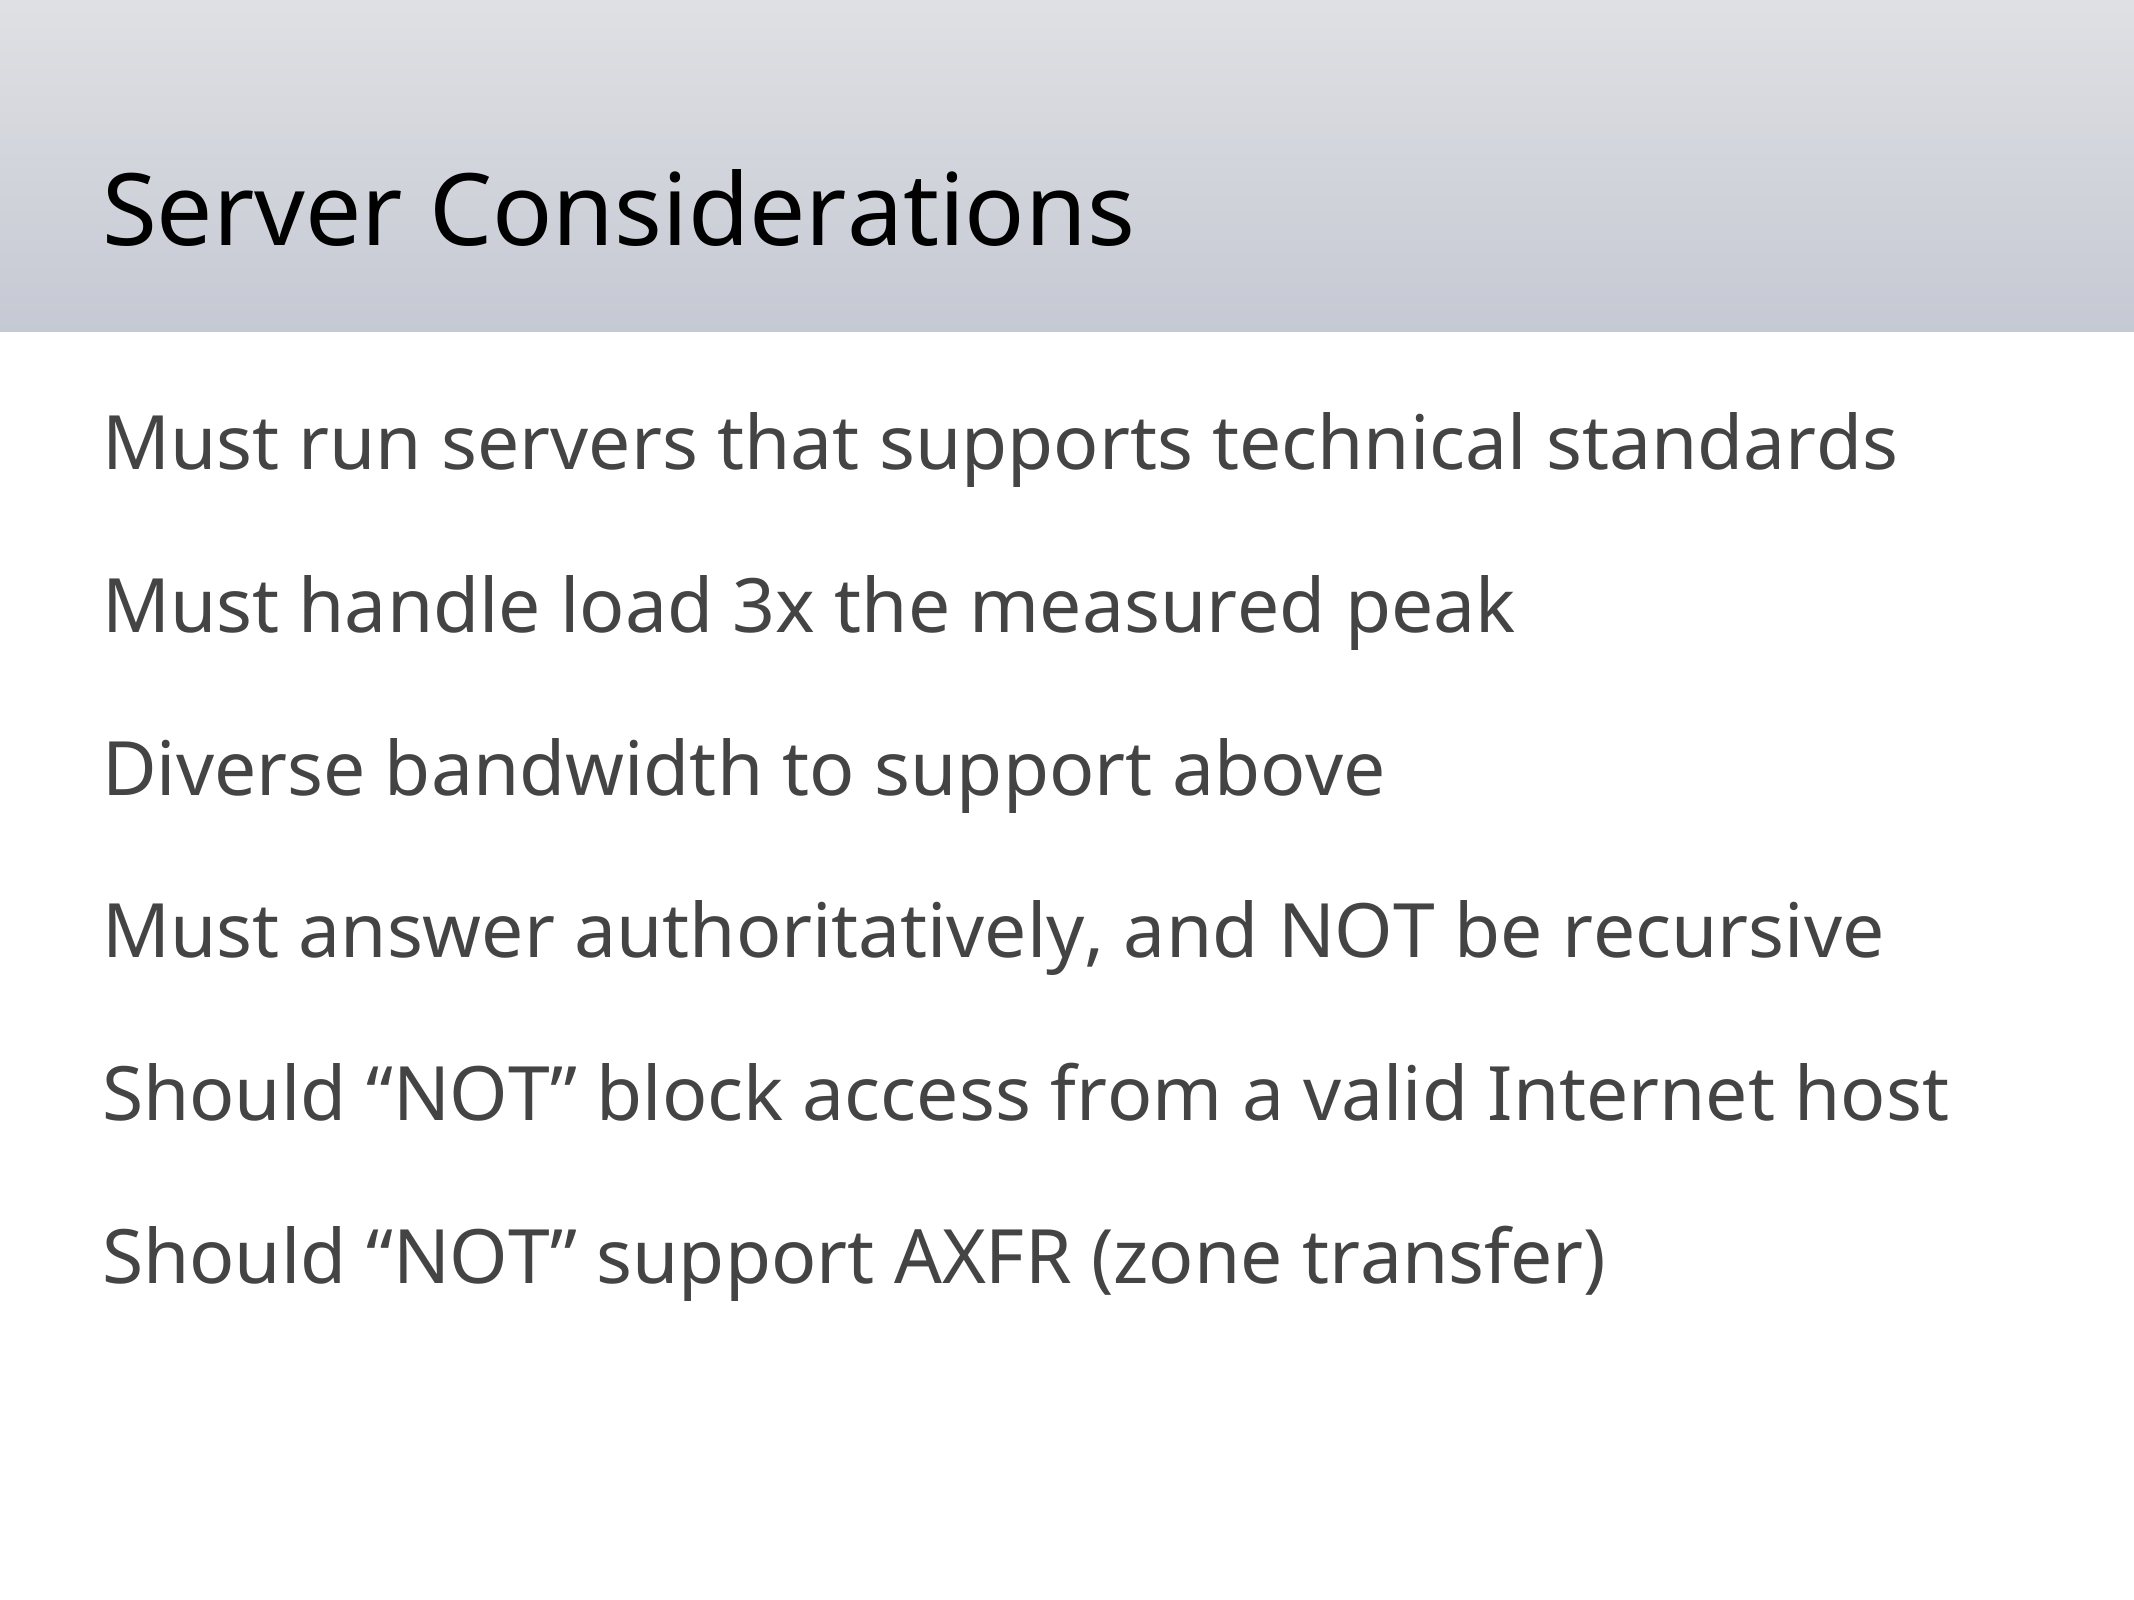

# Server Considerations
Must run servers that supports technical standards
Must handle load 3x the measured peak
Diverse bandwidth to support above
Must answer authoritatively, and NOT be recursive
Should “NOT” block access from a valid Internet host
Should “NOT” support AXFR (zone transfer)